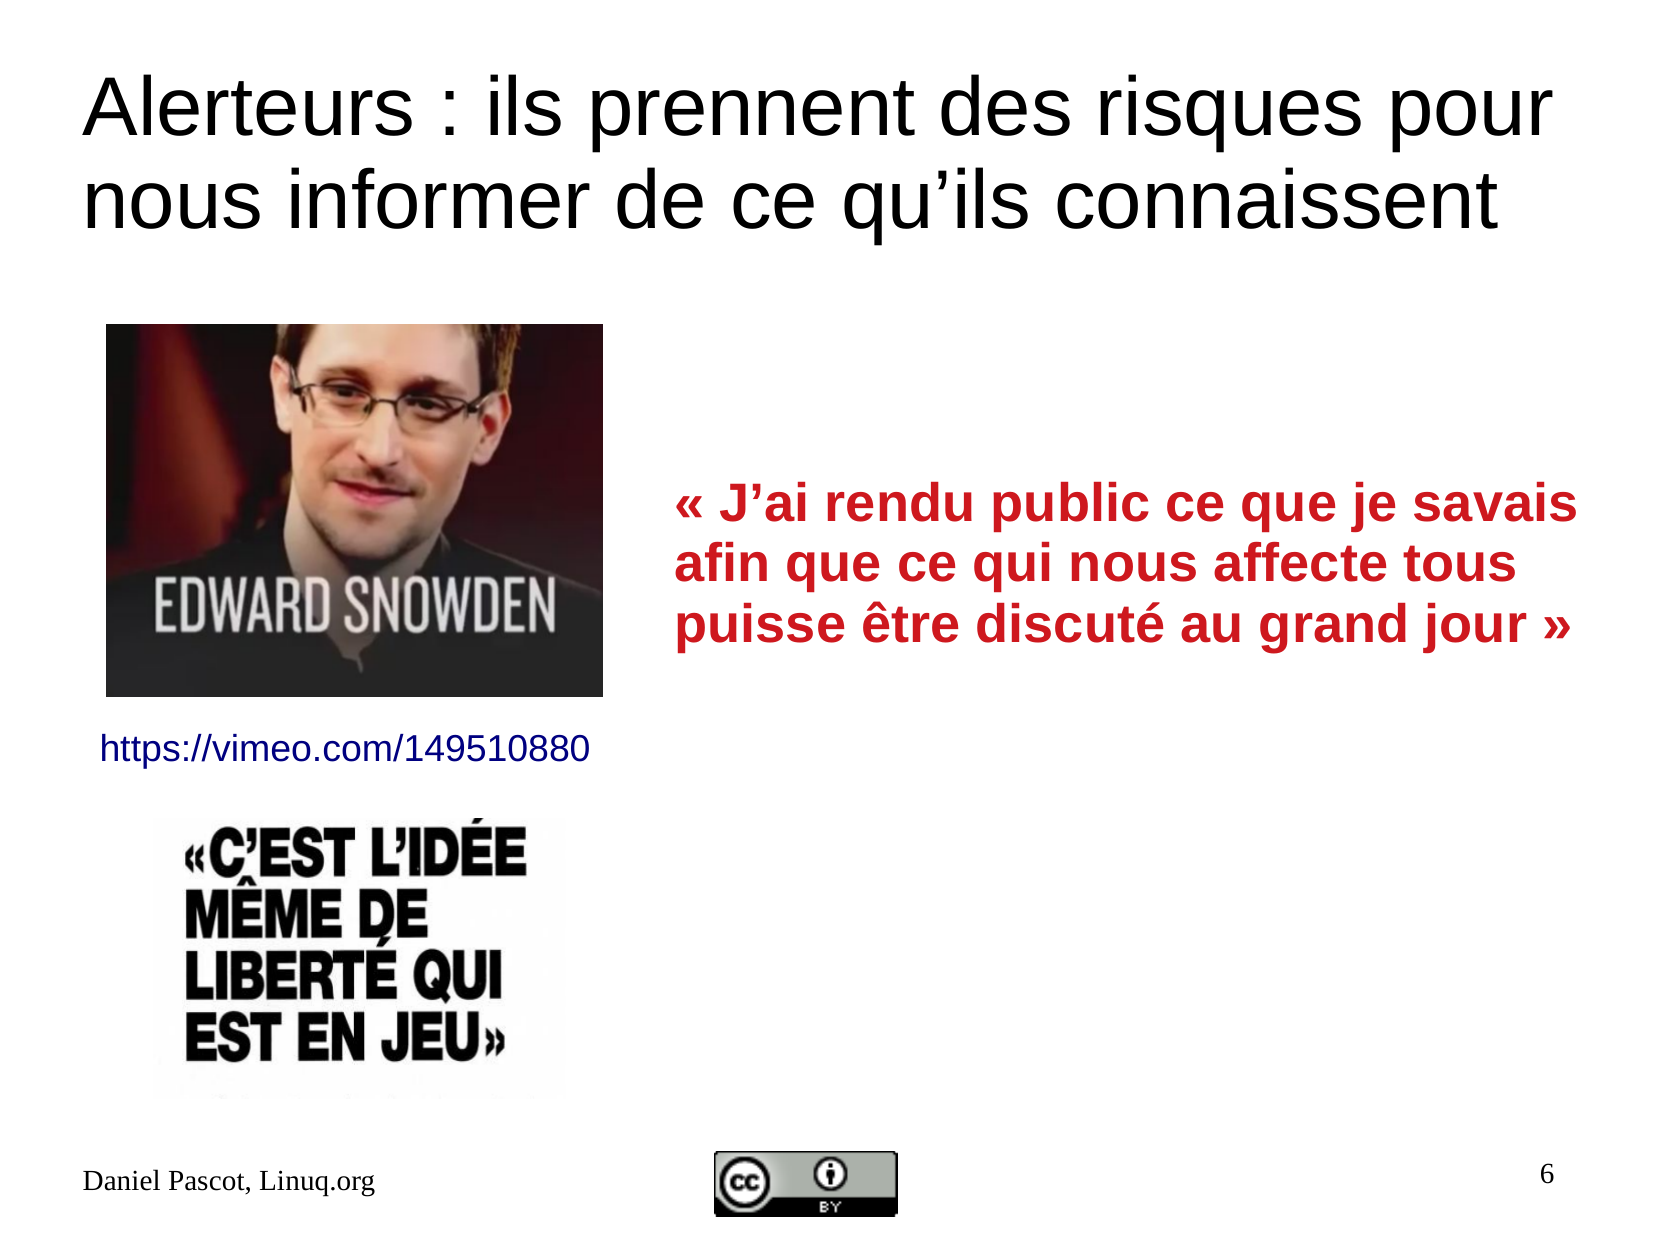

# Alerteurs : ils prennent des risques pour nous informer de ce qu’ils connaissent
« J’ai rendu public ce que je savais
afin que ce qui nous affecte tous
puisse être discuté au grand jour »
 https://vimeo.com/149510880
6
15-08- 2018